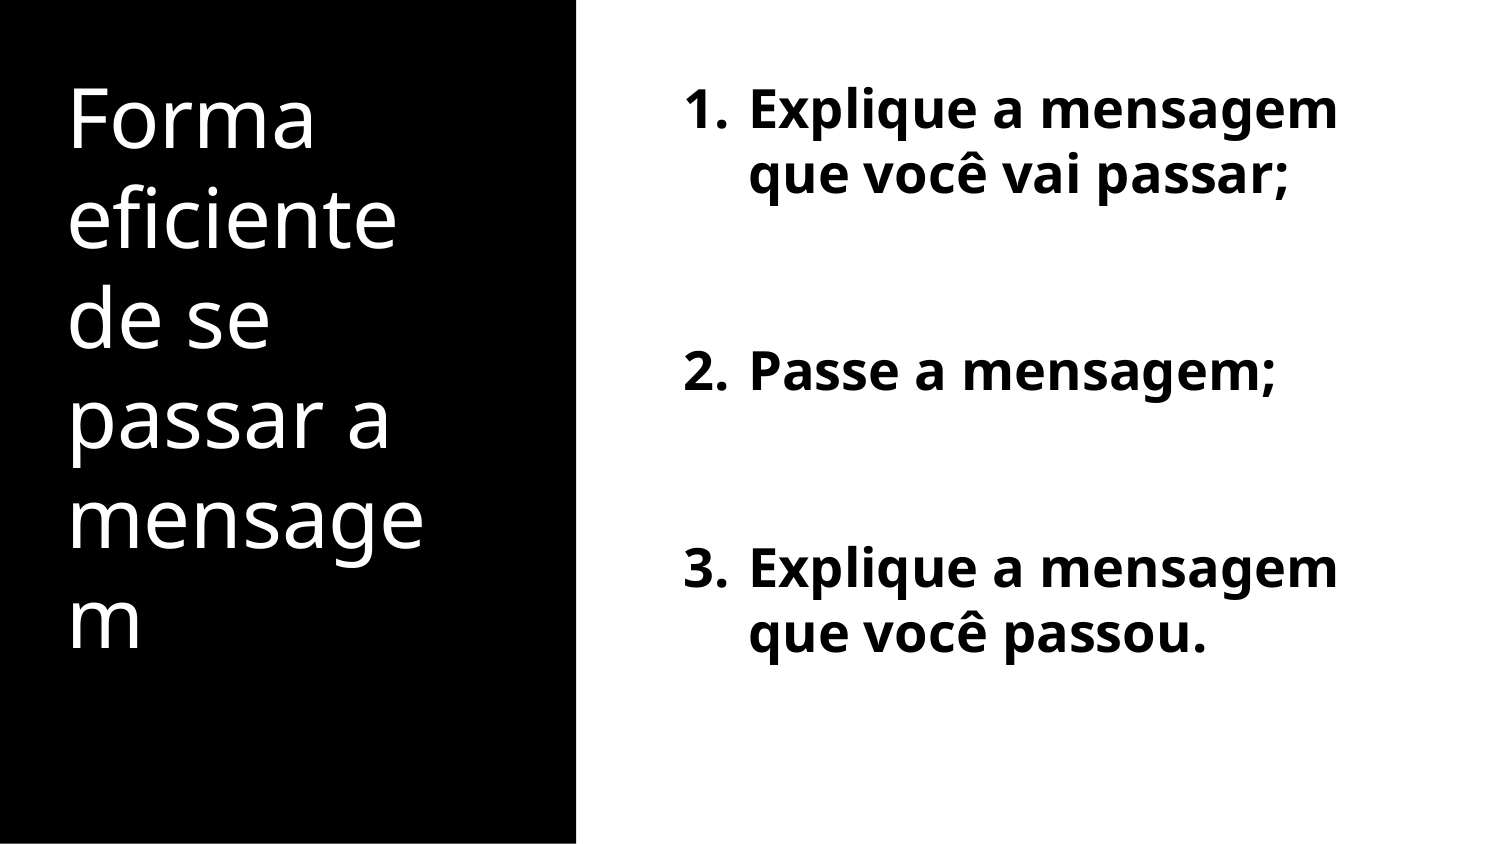

# Forma eficiente de se passar a mensagem
Explique a mensagem que você vai passar;
Passe a mensagem;
Explique a mensagem que você passou.